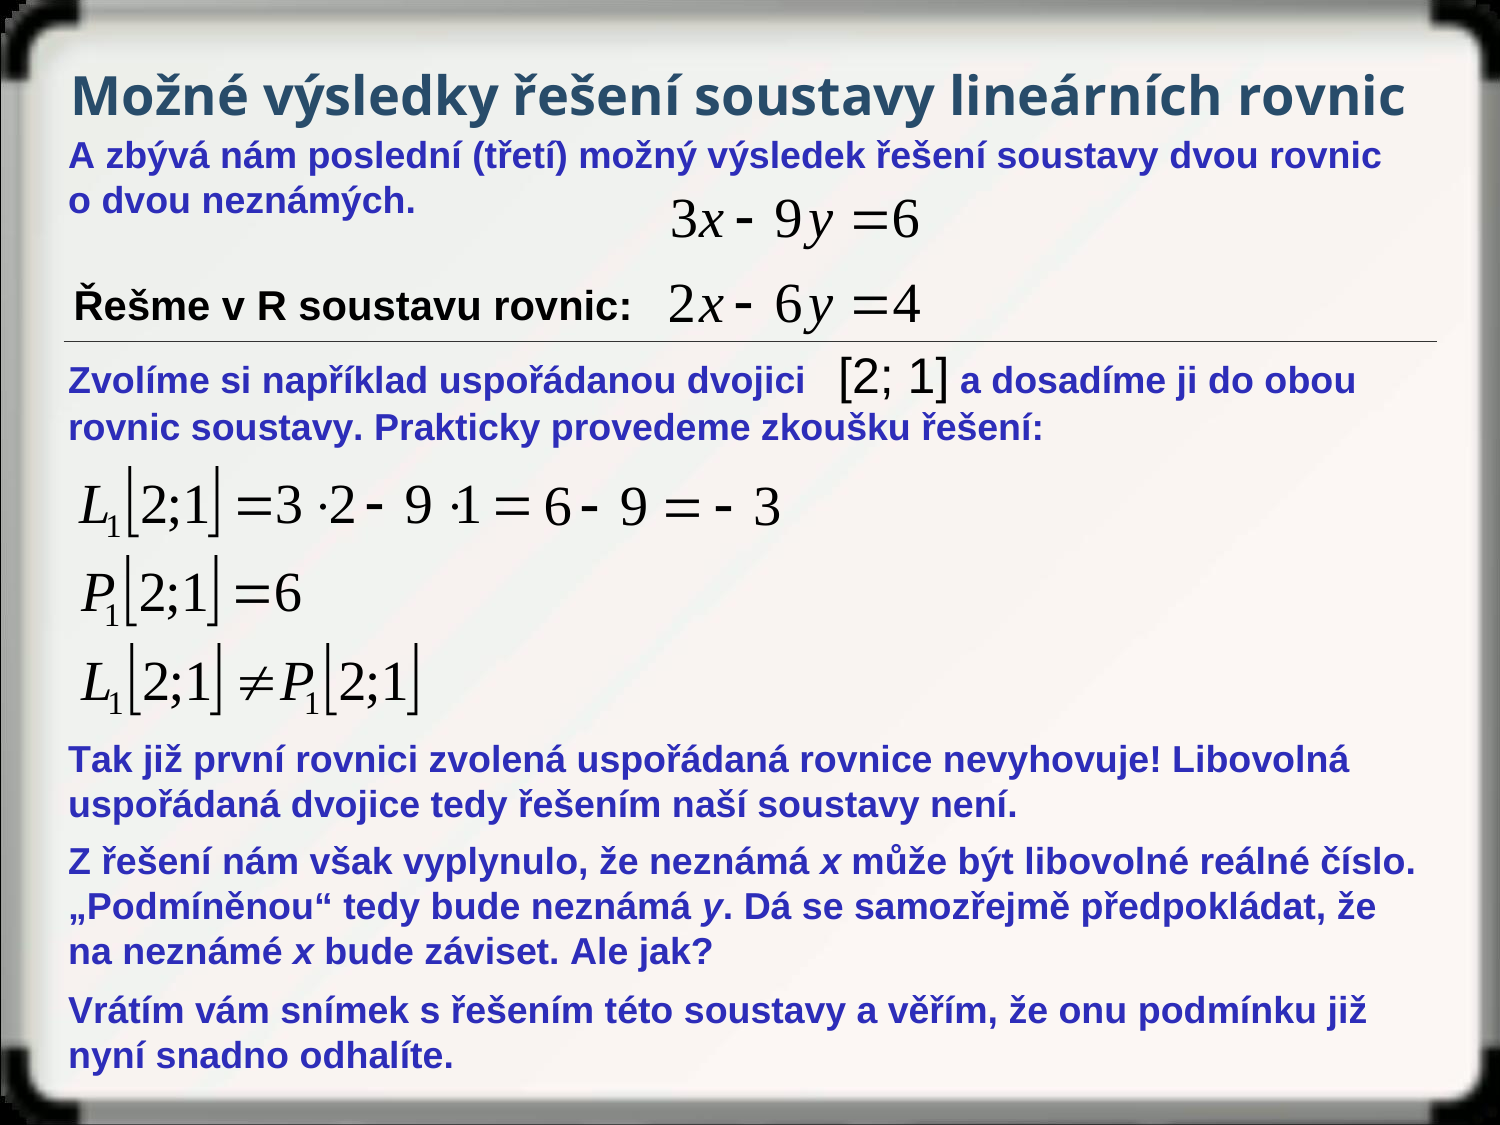

Možné výsledky řešení soustavy lineárních rovnic
A zbývá nám poslední (třetí) možný výsledek řešení soustavy dvou rovnic
o dvou neznámých.
Řešme v R soustavu rovnic:
Zvolíme si například uspořádanou dvojici [2; 1] a dosadíme ji do obou rovnic soustavy. Prakticky provedeme zkoušku řešení:
Tak již první rovnici zvolená uspořádaná rovnice nevyhovuje! Libovolná uspořádaná dvojice tedy řešením naší soustavy není.
Z řešení nám však vyplynulo, že neznámá x může být libovolné reálné číslo. „Podmíněnou“ tedy bude neznámá y. Dá se samozřejmě předpokládat, že na neznámé x bude záviset. Ale jak?
Vrátím vám snímek s řešením této soustavy a věřím, že onu podmínku již nyní snadno odhalíte.